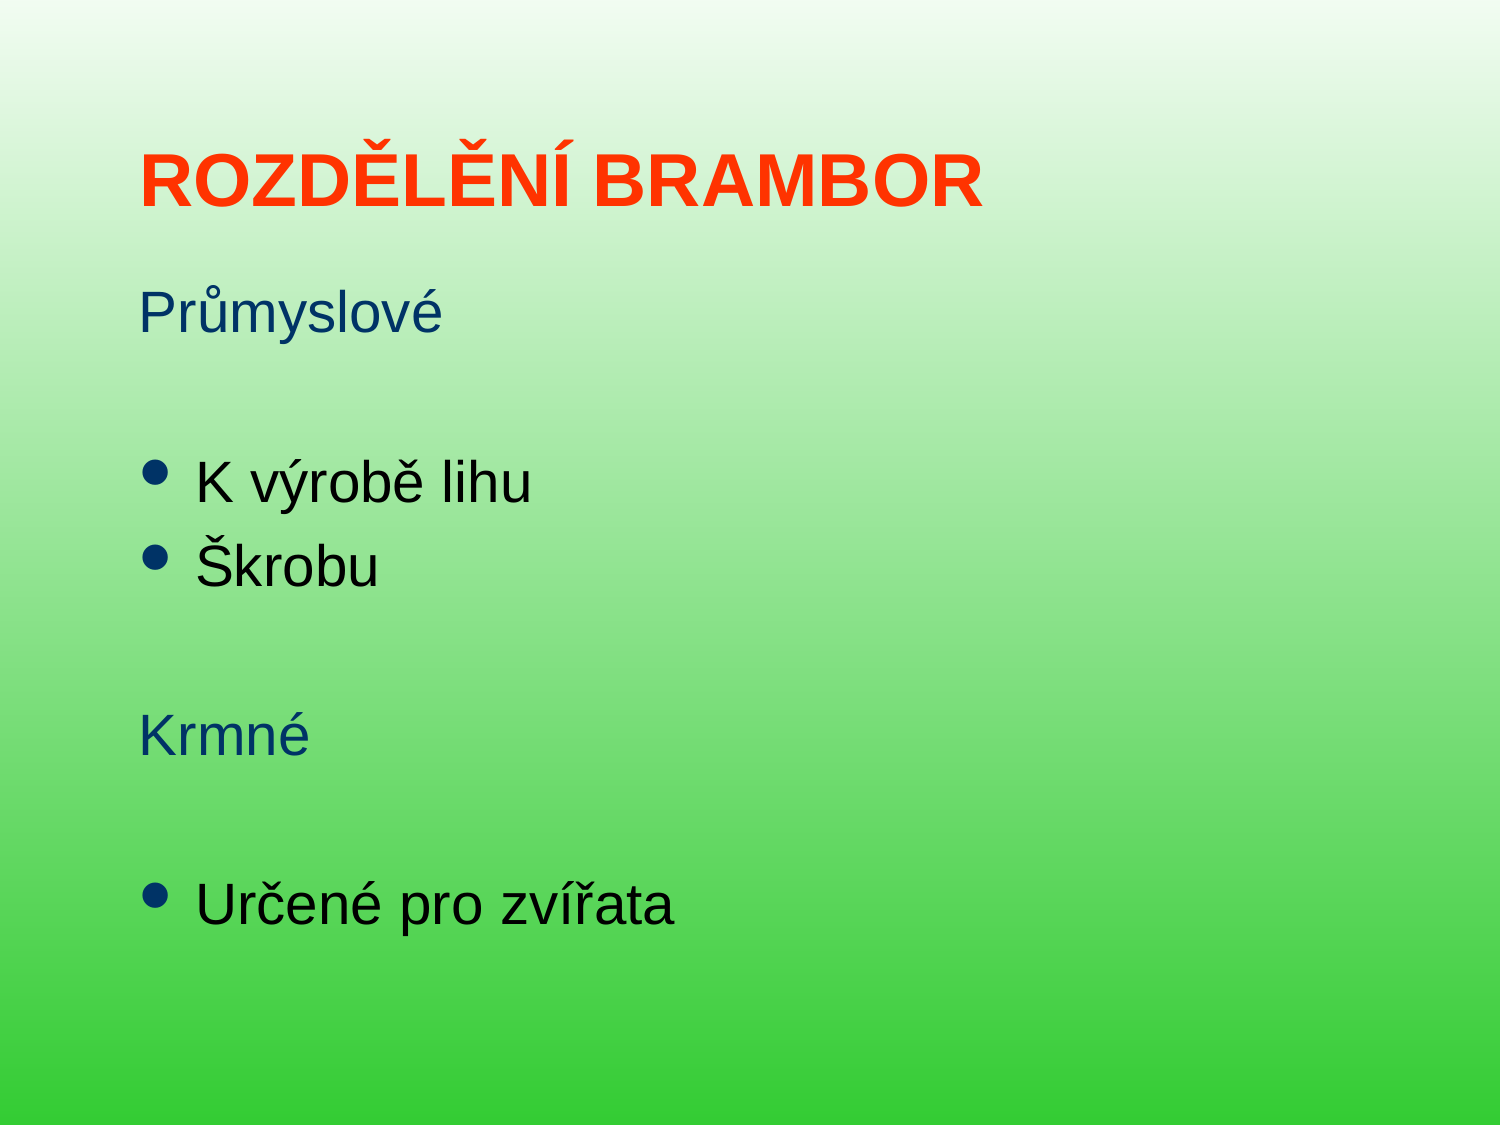

# ROZDĚLĚNÍ BRAMBOR
Průmyslové
K výrobě lihu
Škrobu
Krmné
Určené pro zvířata